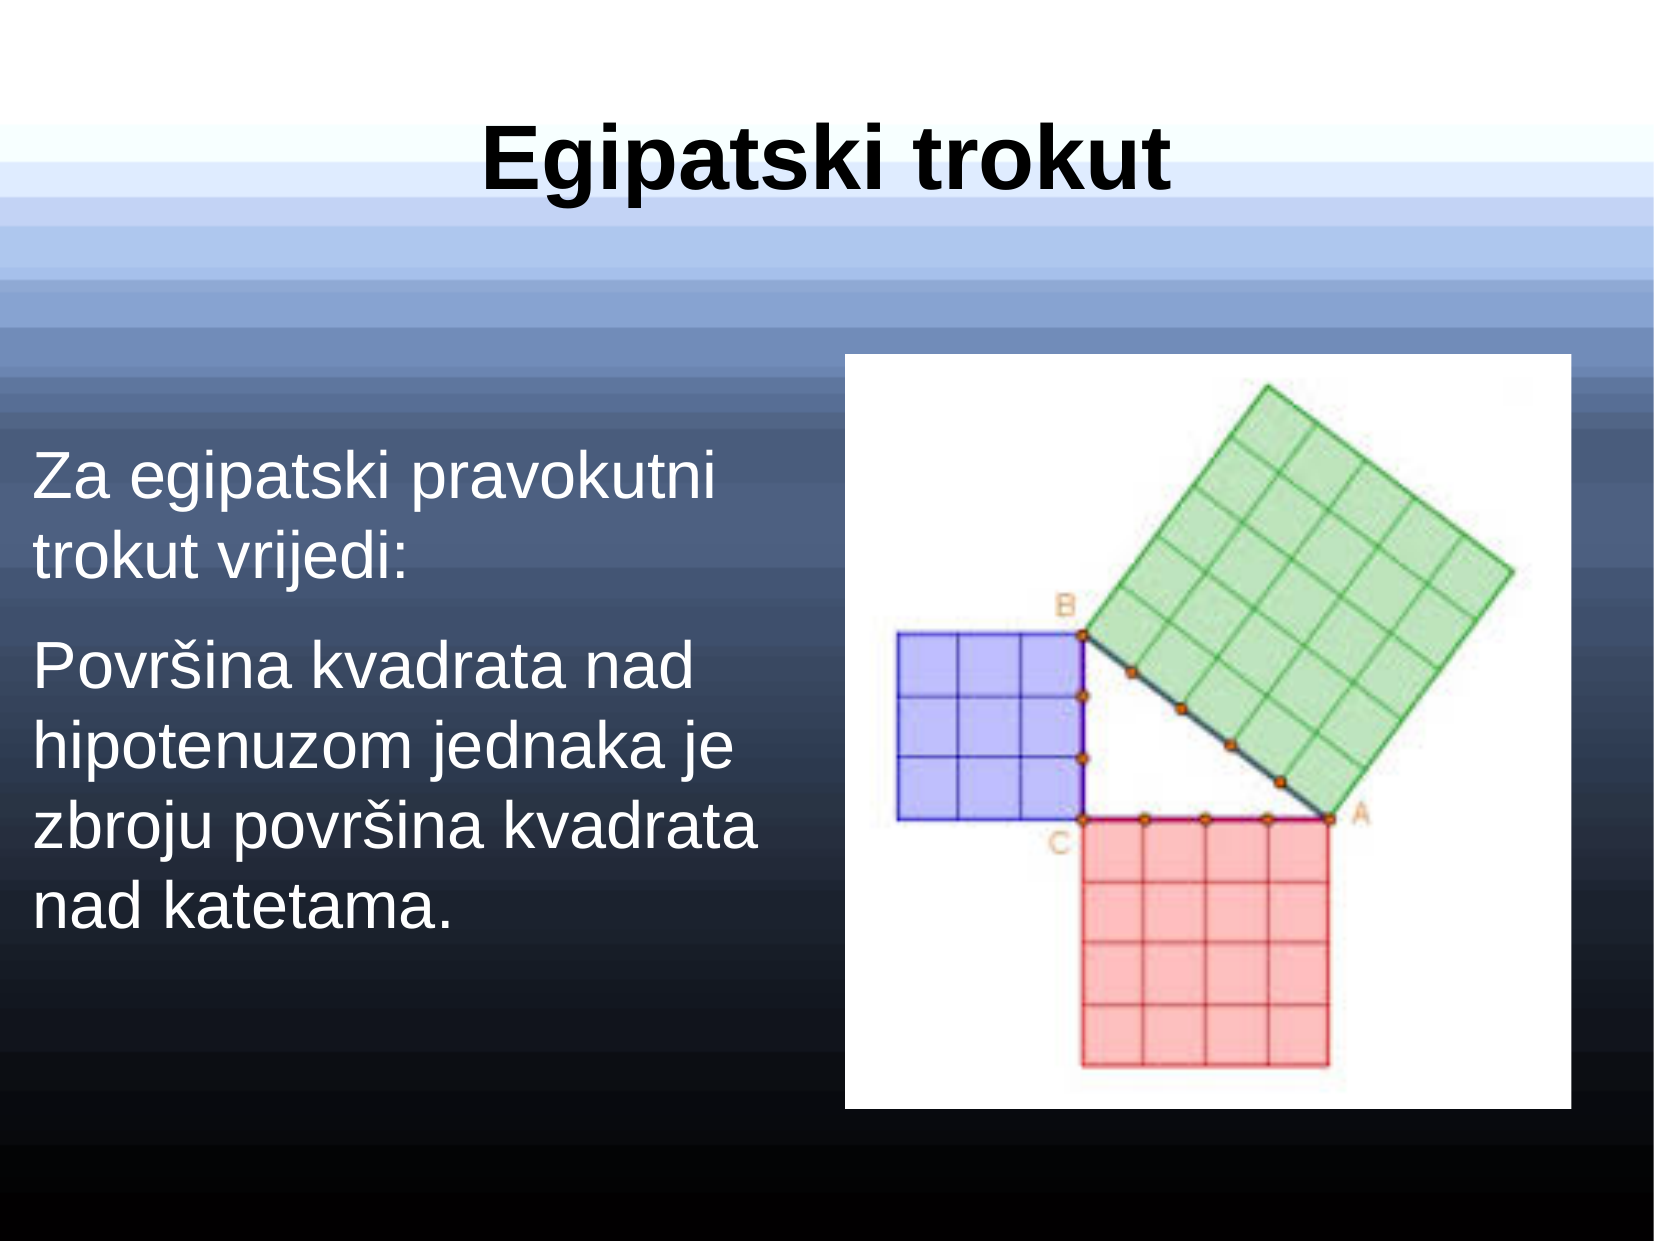

# Egipatski trokut
Za egipatski pravokutni trokut vrijedi:
Površina kvadrata nad hipotenuzom jednaka je zbroju površina kvadrata nad katetama.